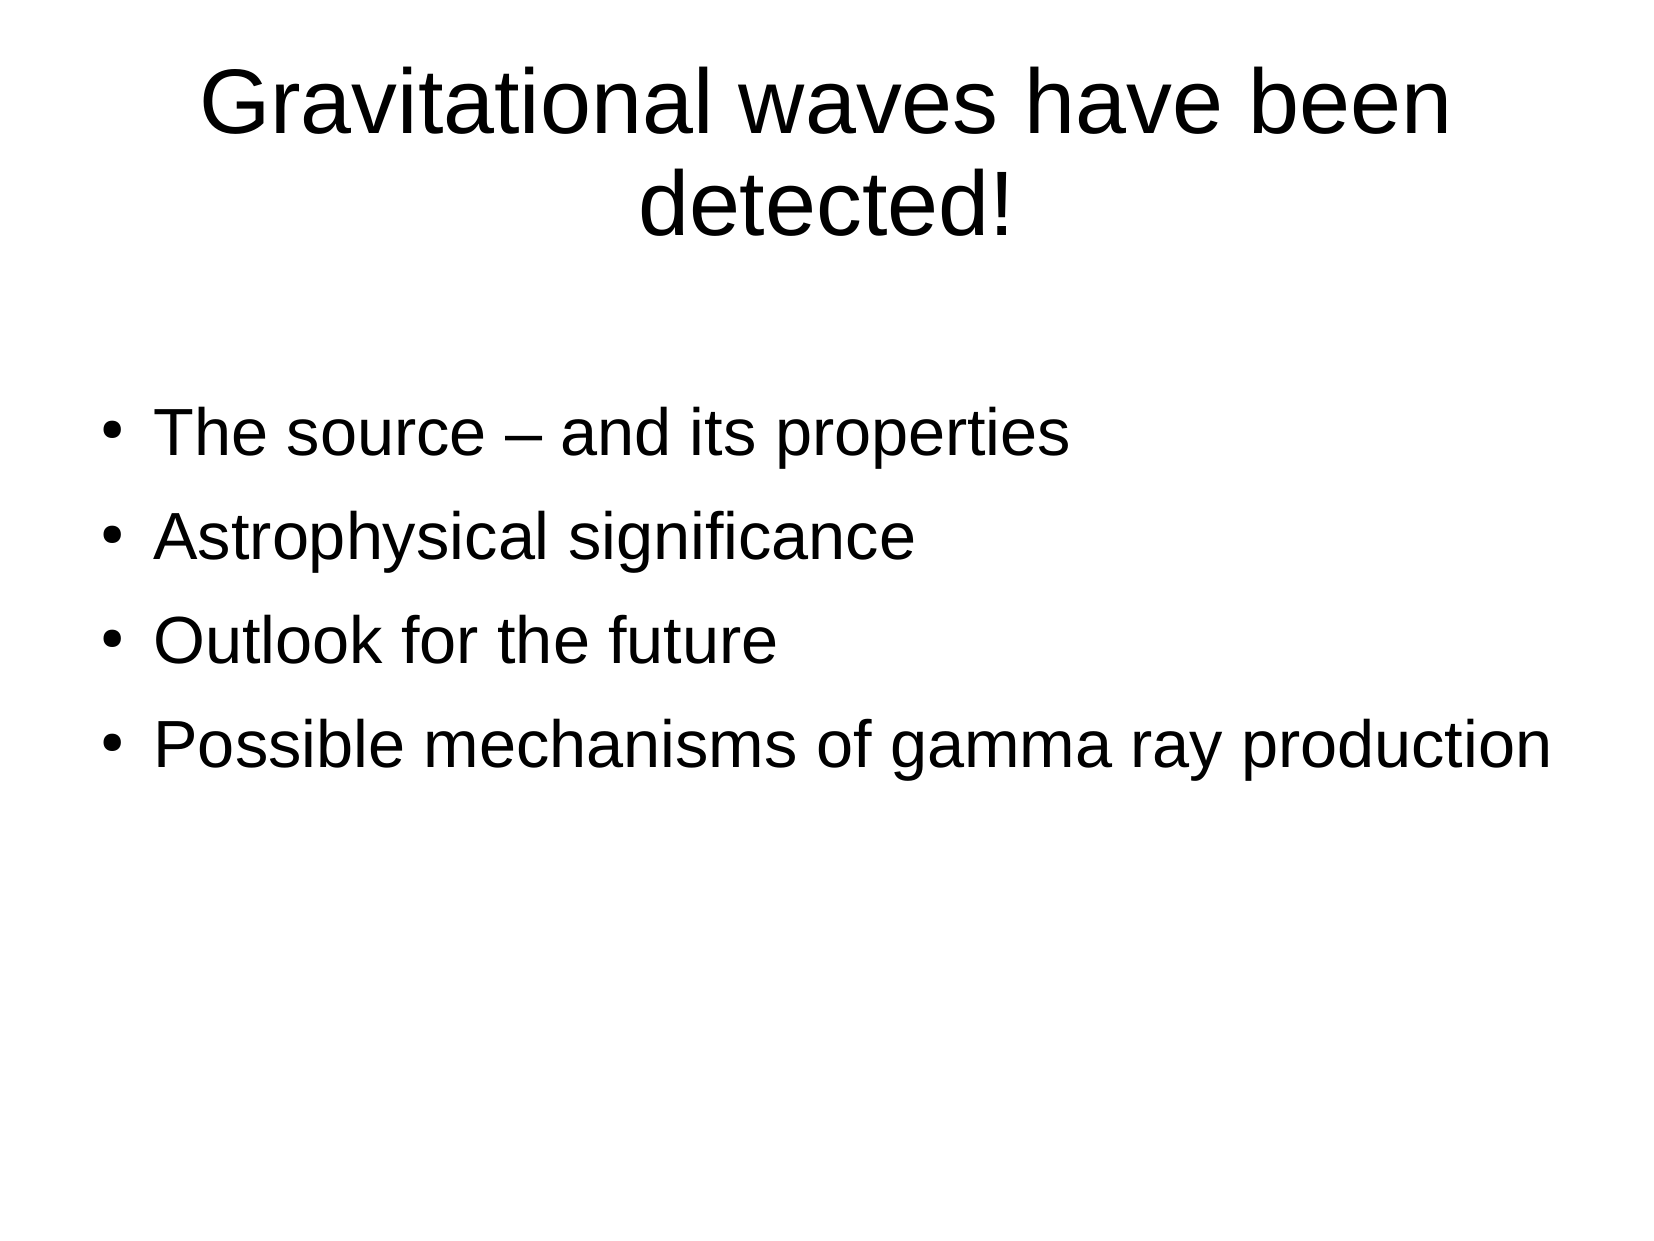

# Gravitational waves have been detected!
The source – and its properties
Astrophysical significance
Outlook for the future
Possible mechanisms of gamma ray production